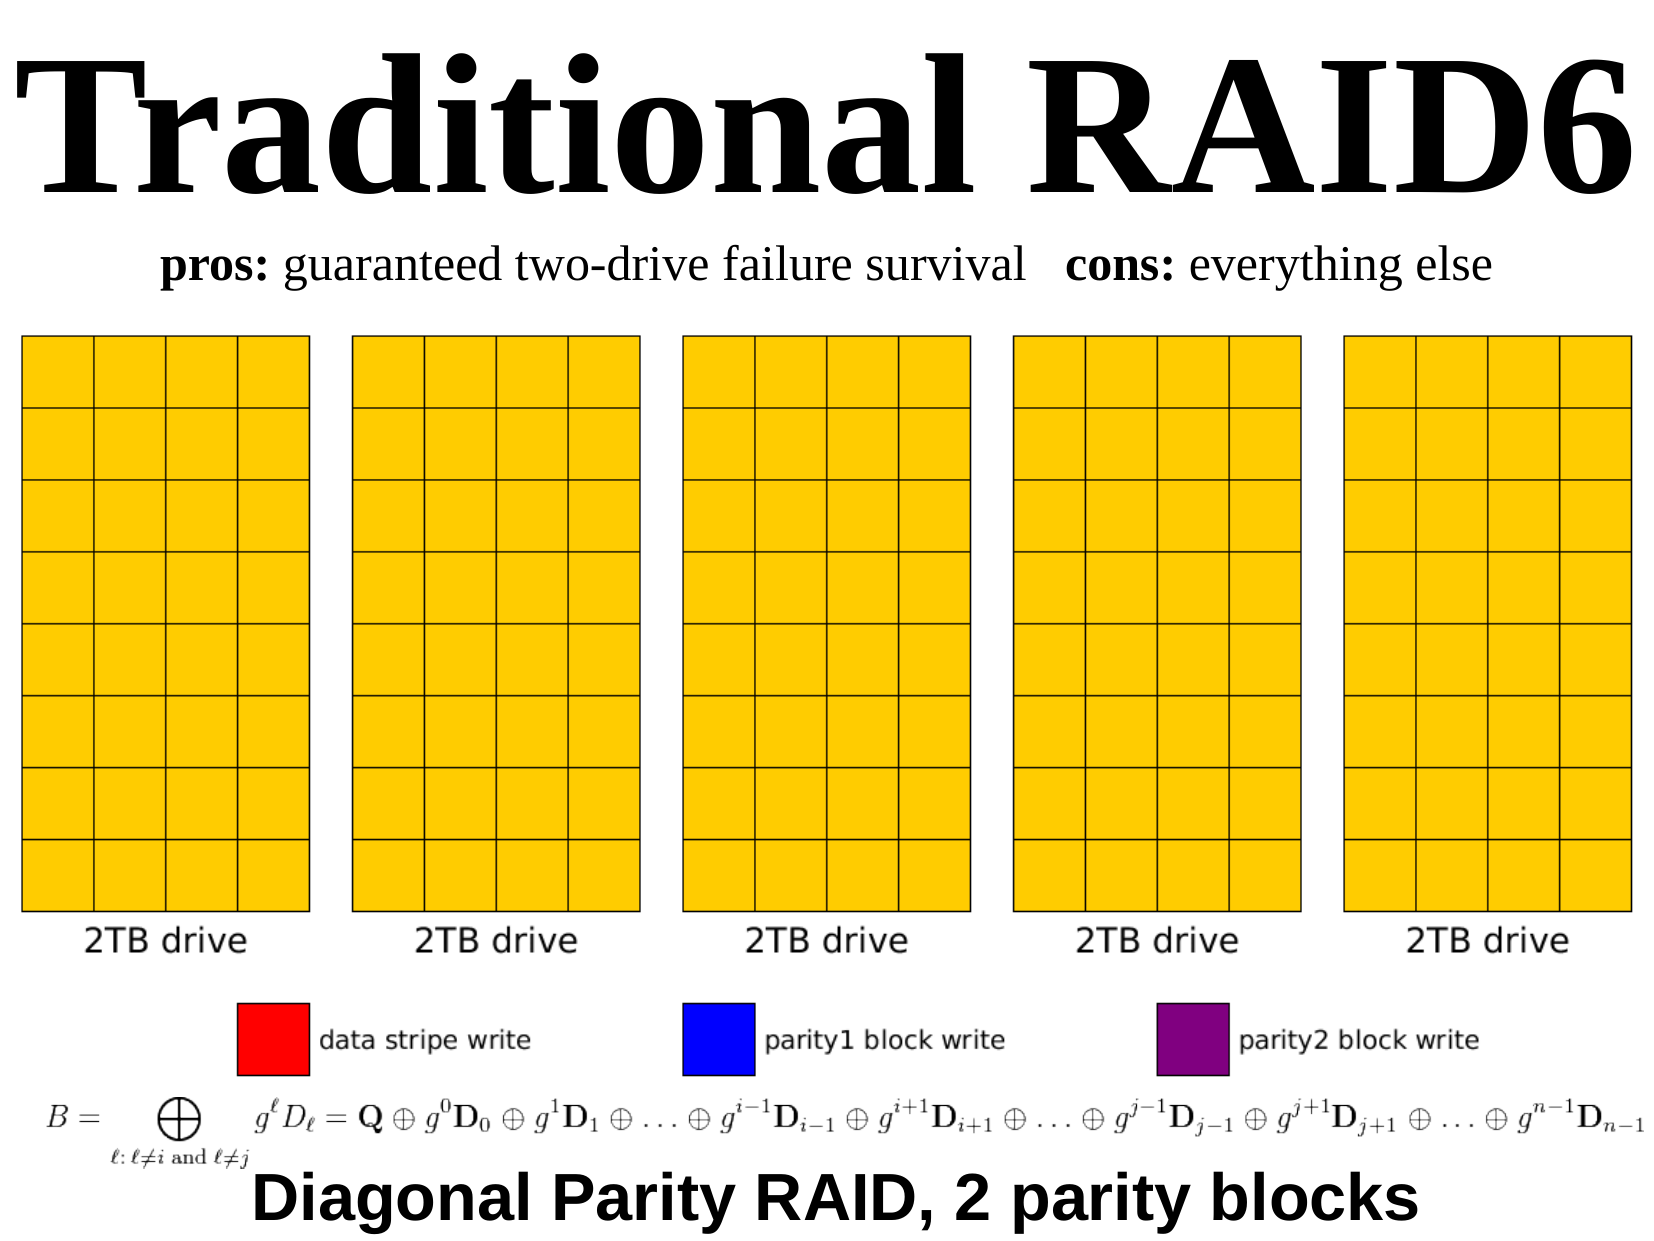

# Traditional RAID6 pros: guaranteed two-drive failure survival cons: everything else
| Diagonal Parity RAID, 2 parity blocks |
| --- |